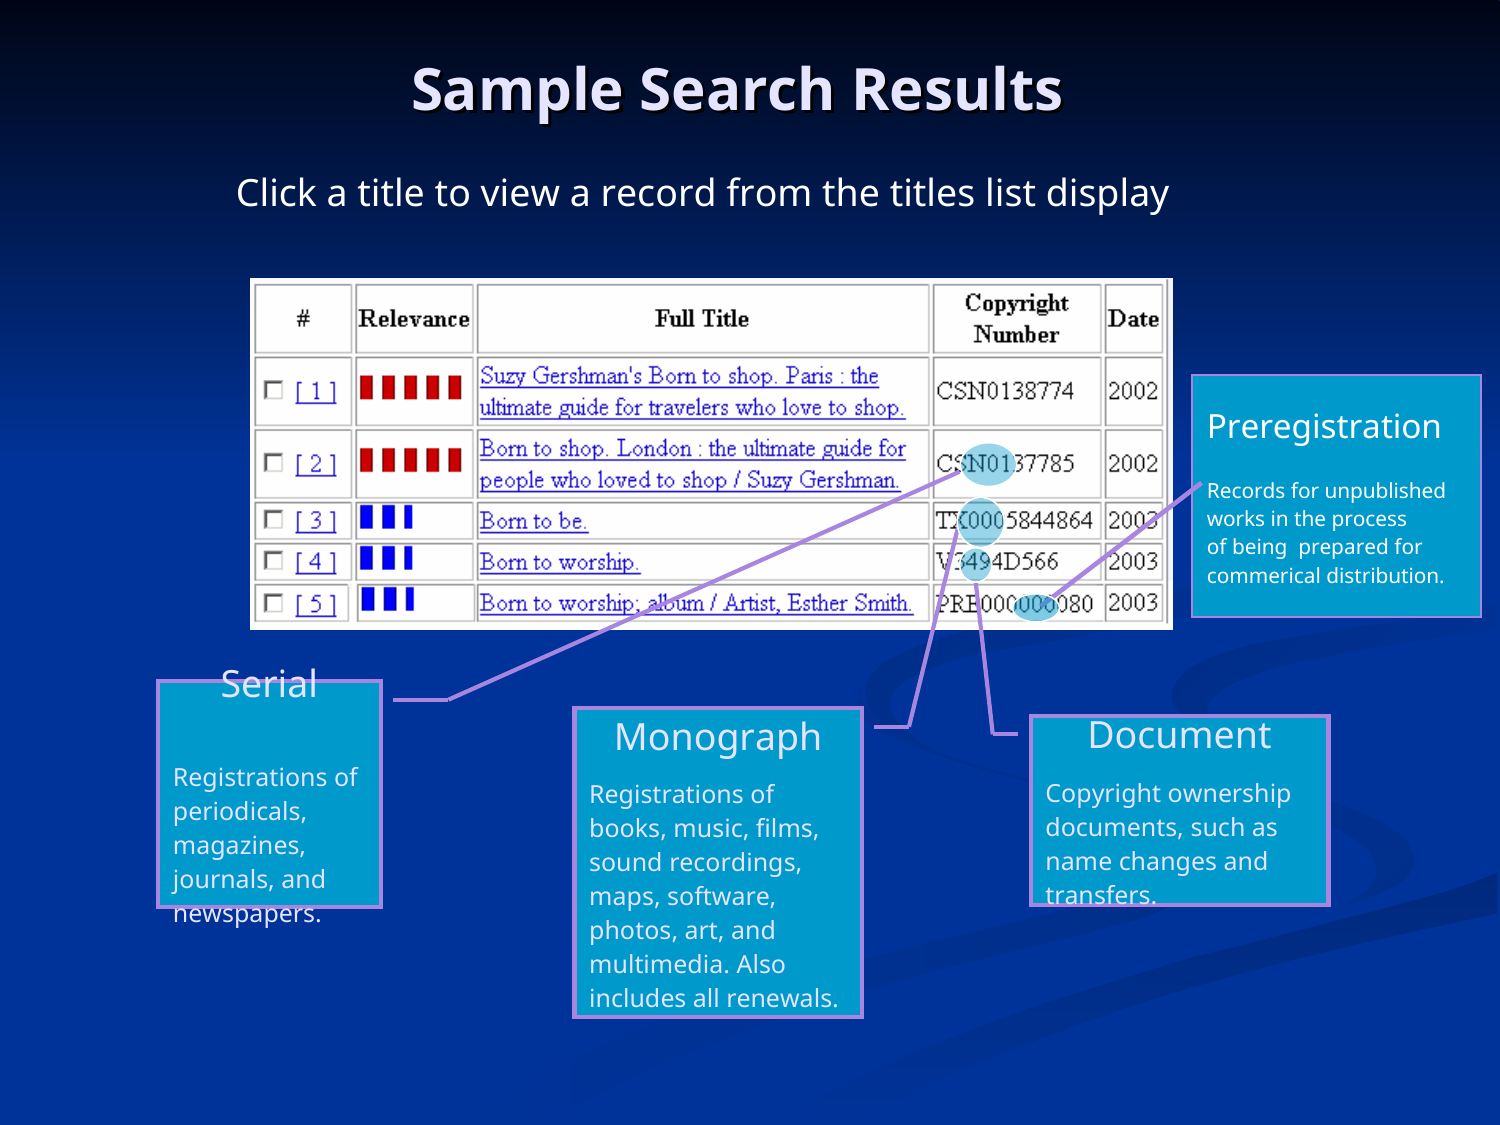

# Sample Search Results
Click a title to view a record from the titles list display
Preregistration
Records for unpublished
works in the process
of being prepared for
commerical distribution.
Serial
Registrations of periodicals, magazines, journals, and newspapers.
Monograph
Registrations of books, music, films, sound recordings, maps, software, photos, art, and multimedia. Also includes all renewals.
Document
Copyright ownership documents, such as name changes and transfers.